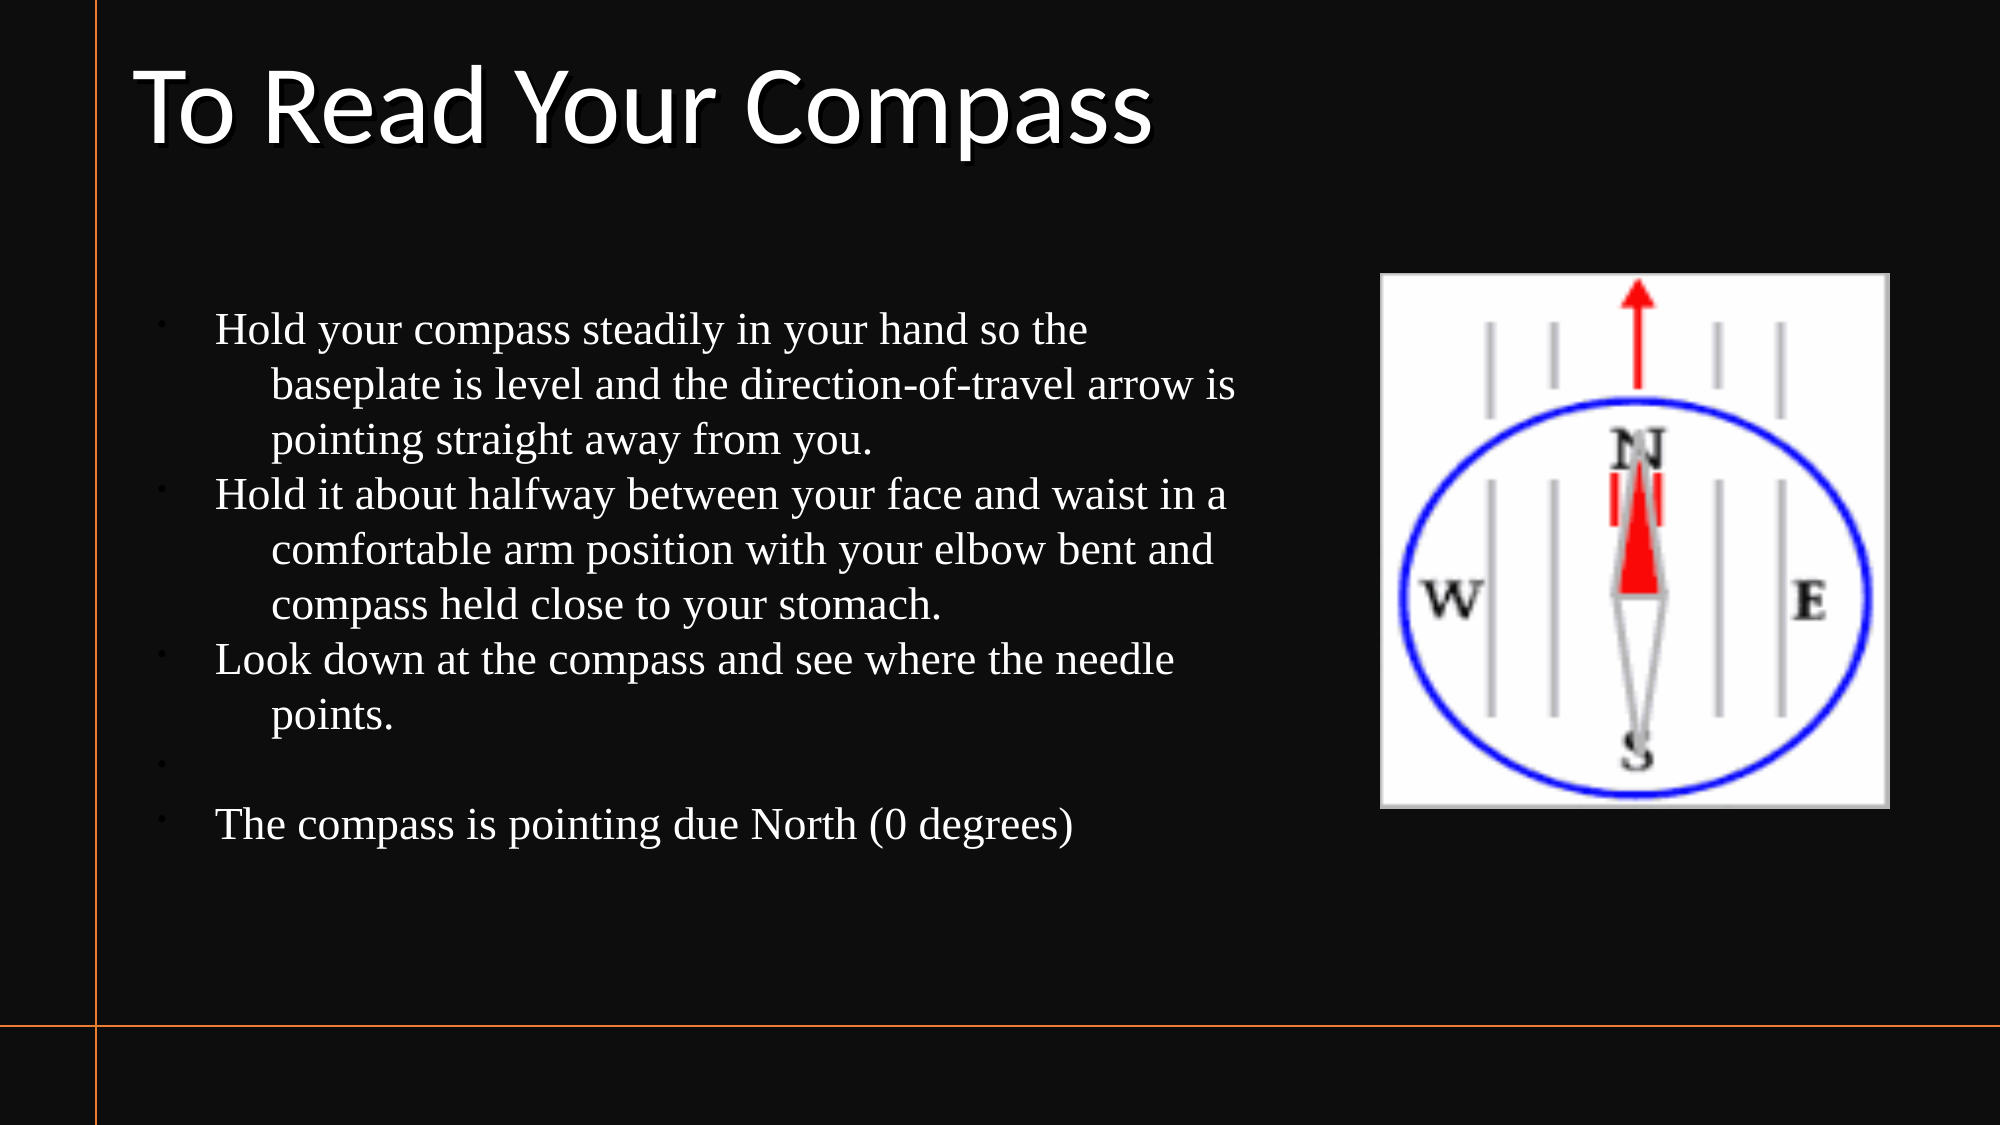

To Read Your Compass
Hold your compass steadily in your hand so the baseplate is level and the direction-of-travel arrow is pointing straight away from you.
Hold it about halfway between your face and waist in a comfortable arm position with your elbow bent and compass held close to your stomach.
Look down at the compass and see where the needle points.
The compass is pointing due North (0 degrees)